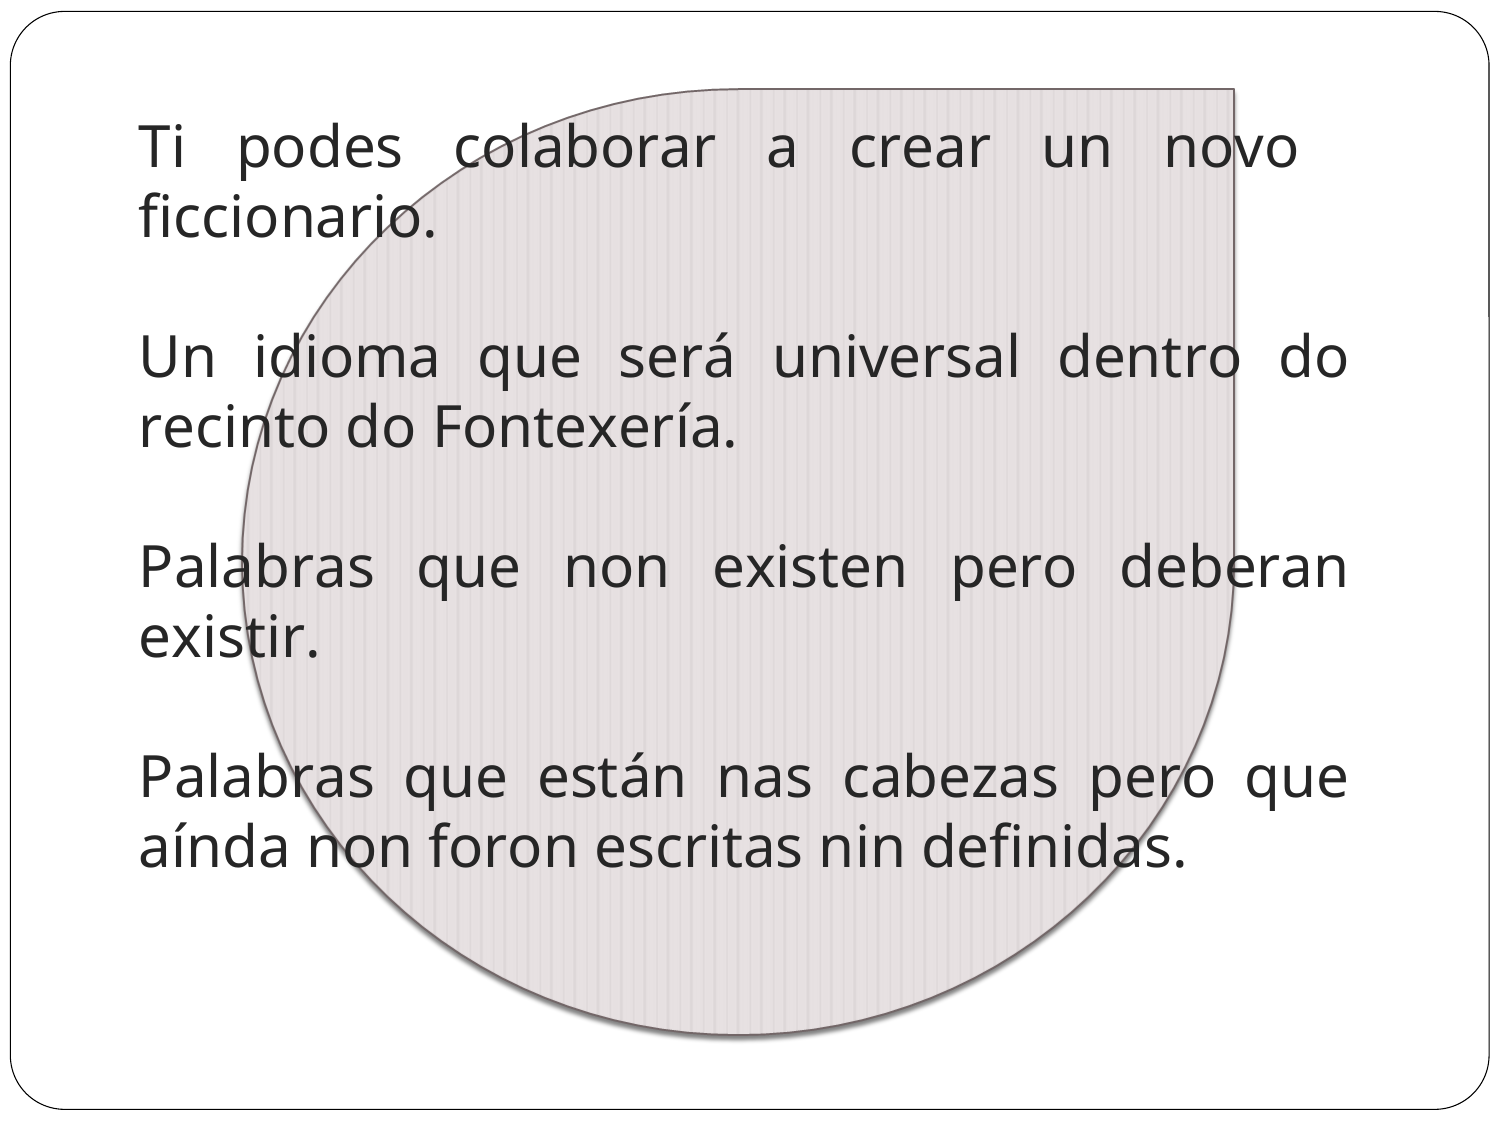

Ti podes colaborar a crear un novo ficcionario.
Un idioma que será universal dentro do recinto do Fontexería.
Palabras que non existen pero deberan existir.
Palabras que están nas cabezas pero que aínda non foron escritas nin definidas.